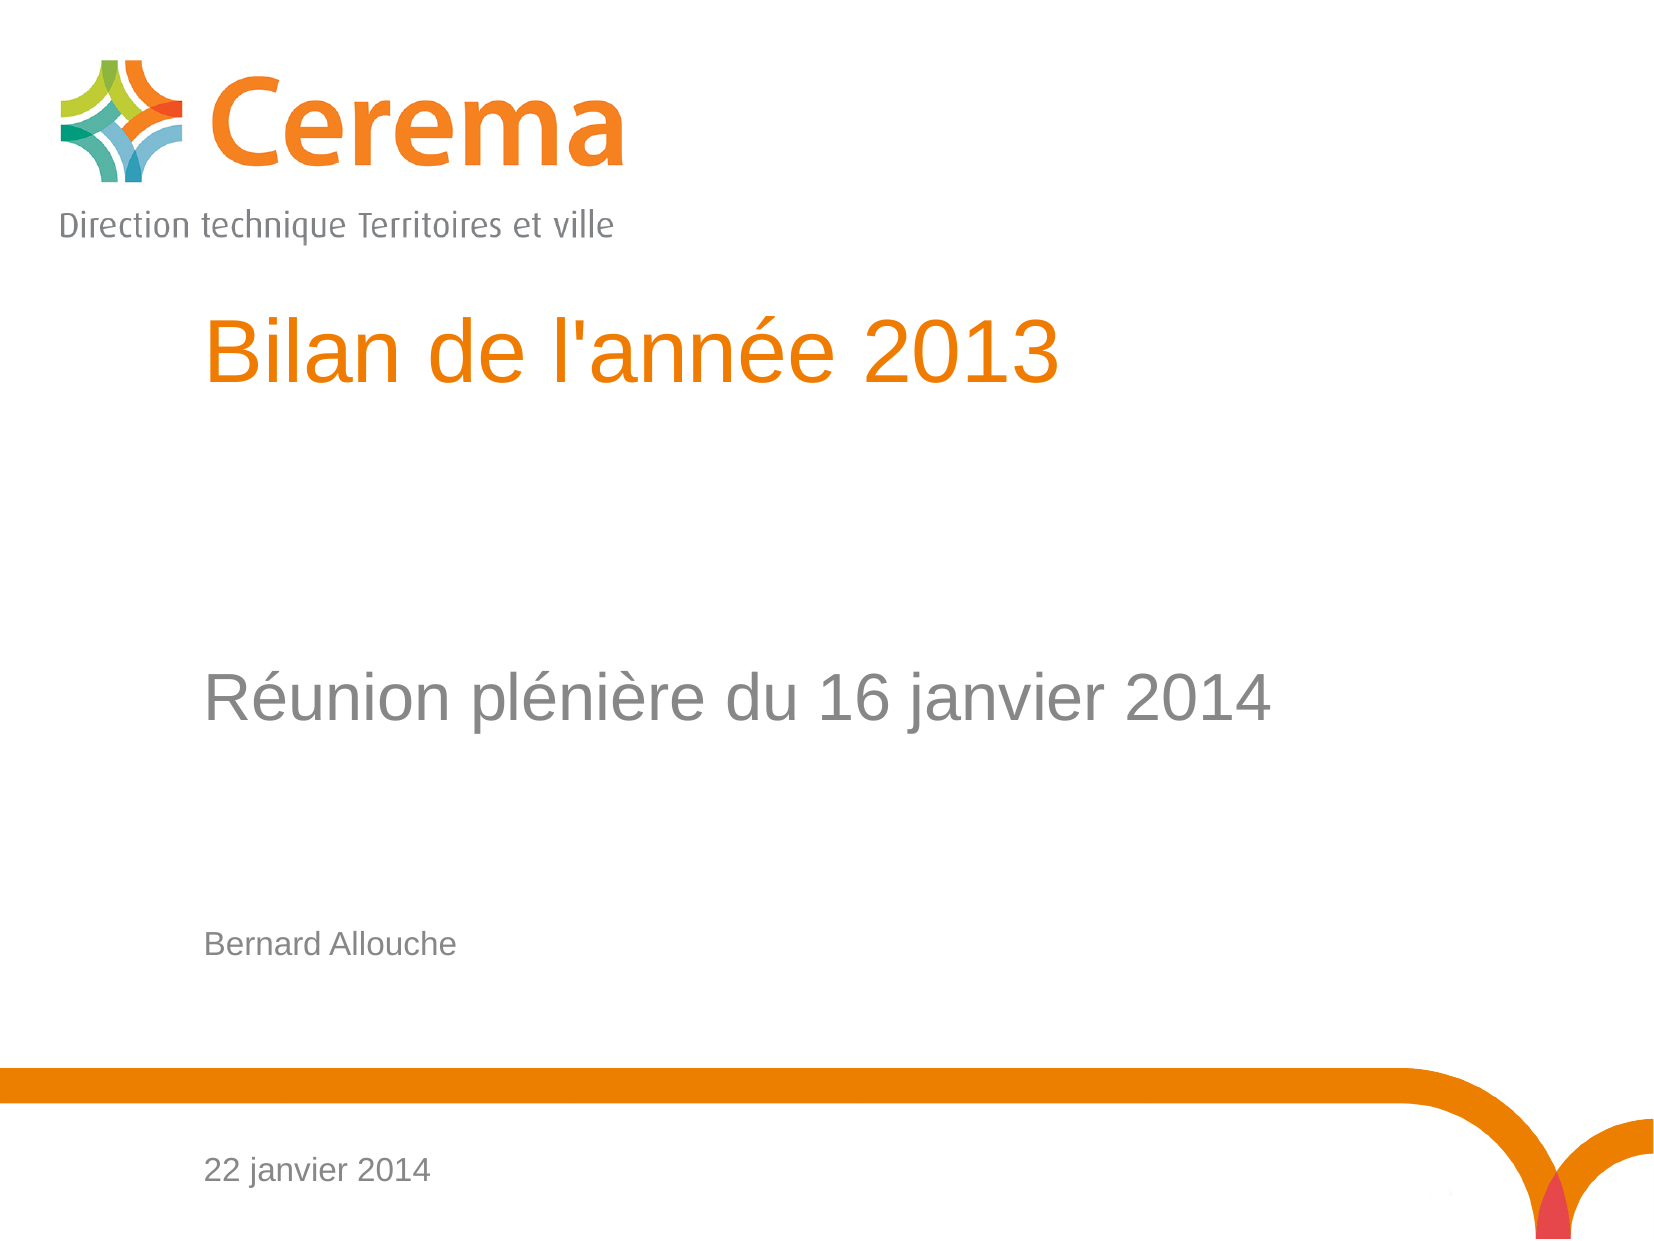

Bilan de l'année 2013
Réunion plénière du 16 janvier 2014
Bernard Allouche
22 janvier 2014